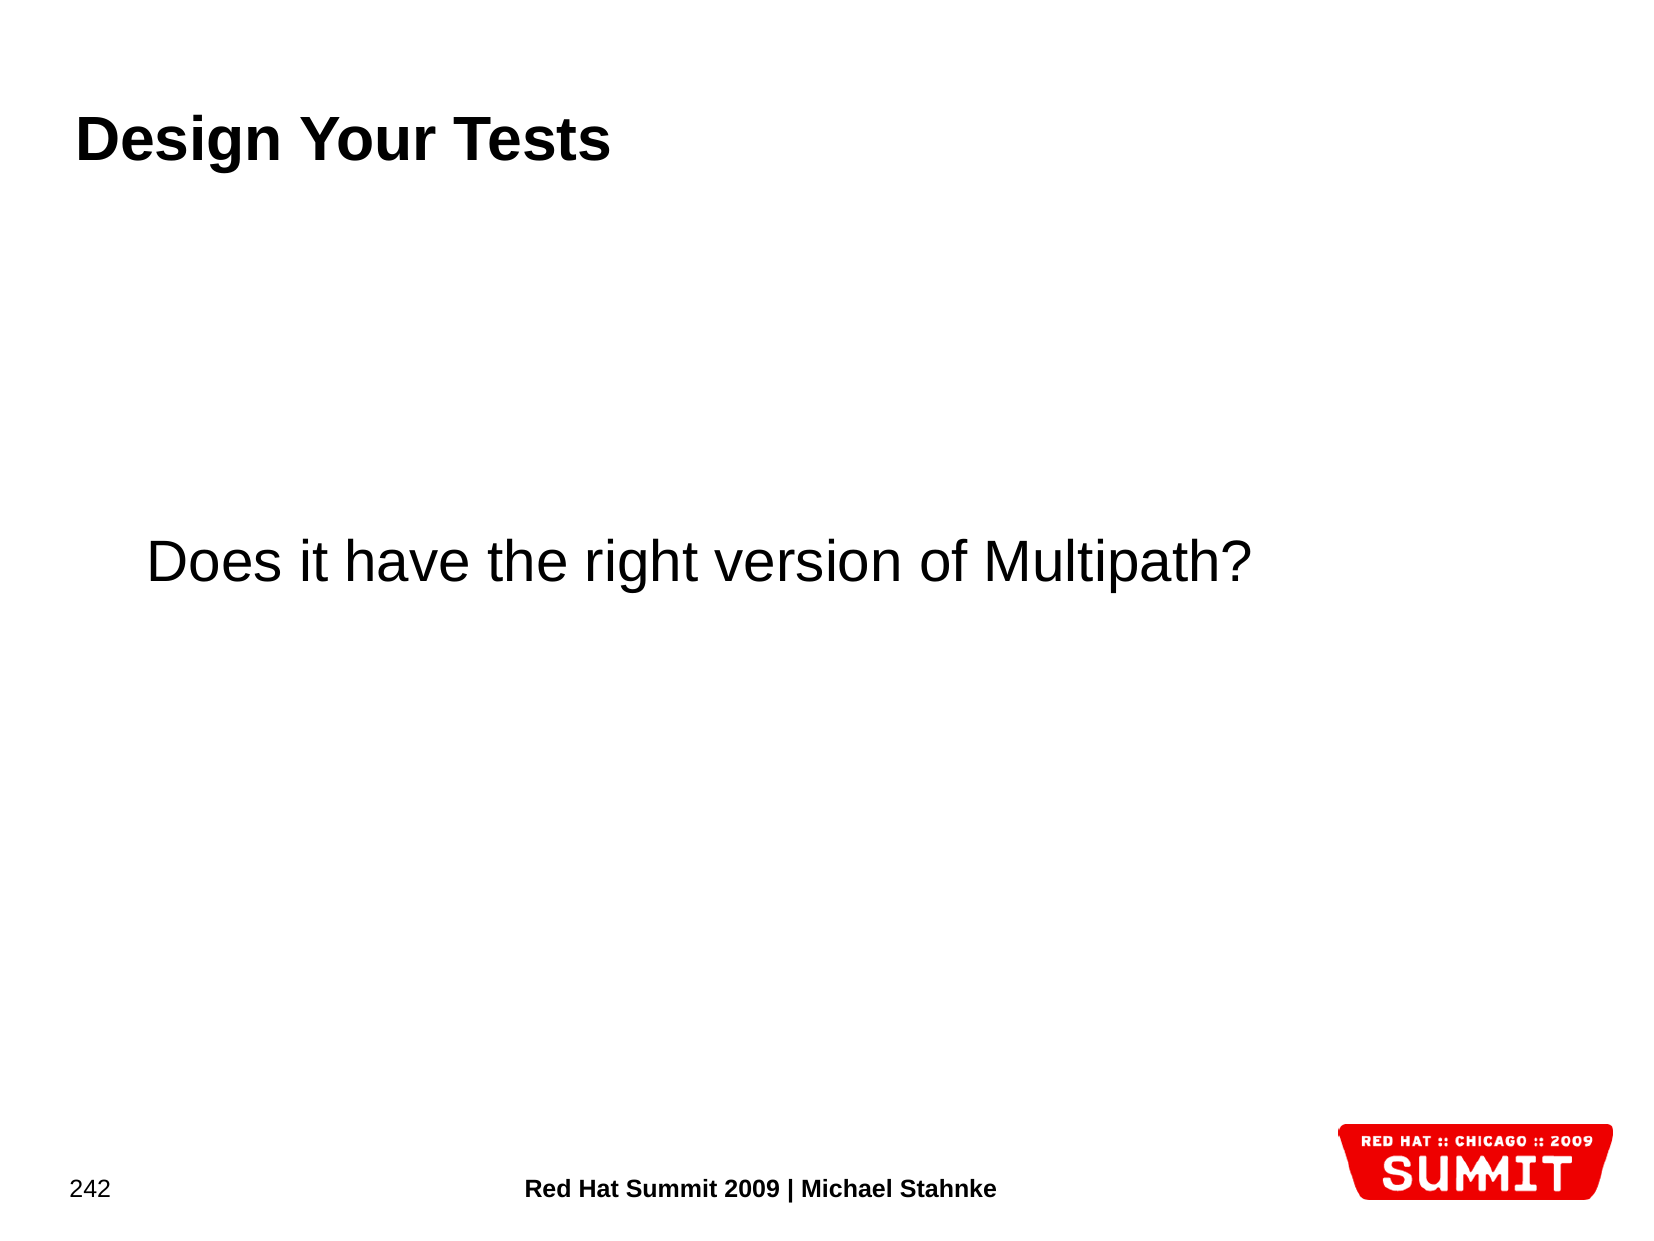

# Design Your Tests
Does it have the right version of Multipath?